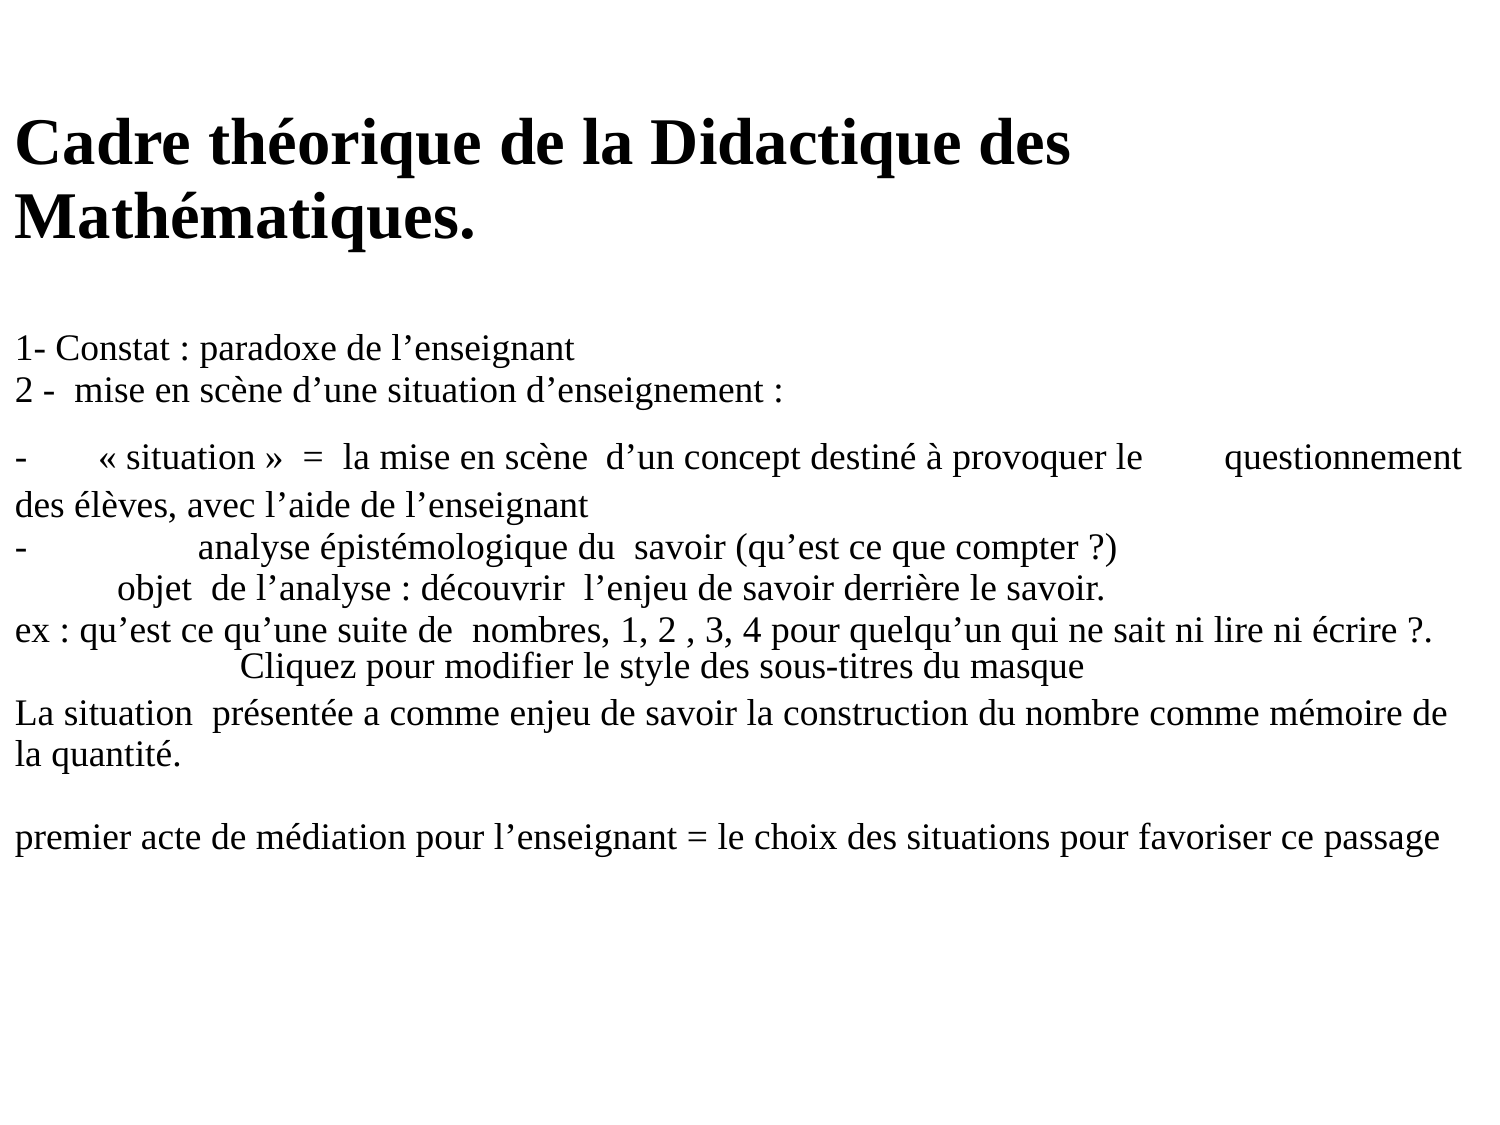

# Cadre théorique de la Didactique des Mathématiques. 1- Constat : paradoxe de l’enseignant 2 - mise en scène d’une situation d’enseignement : -	 « situation » = la mise en scène d’un concept destiné à provoquer le 	 questionnement des élèves, avec l’aide de l’enseignant - analyse épistémologique du savoir (qu’est ce que compter ?) objet de l’analyse : découvrir l’enjeu de savoir derrière le savoir. ex : qu’est ce qu’une suite de  nombres, 1, 2 , 3, 4 pour quelqu’un qui ne sait ni lire ni écrire ?. La situation présentée a comme enjeu de savoir la construction du nombre comme mémoire de la quantité. premier acte de médiation pour l’enseignant = le choix des situations pour favoriser ce passage